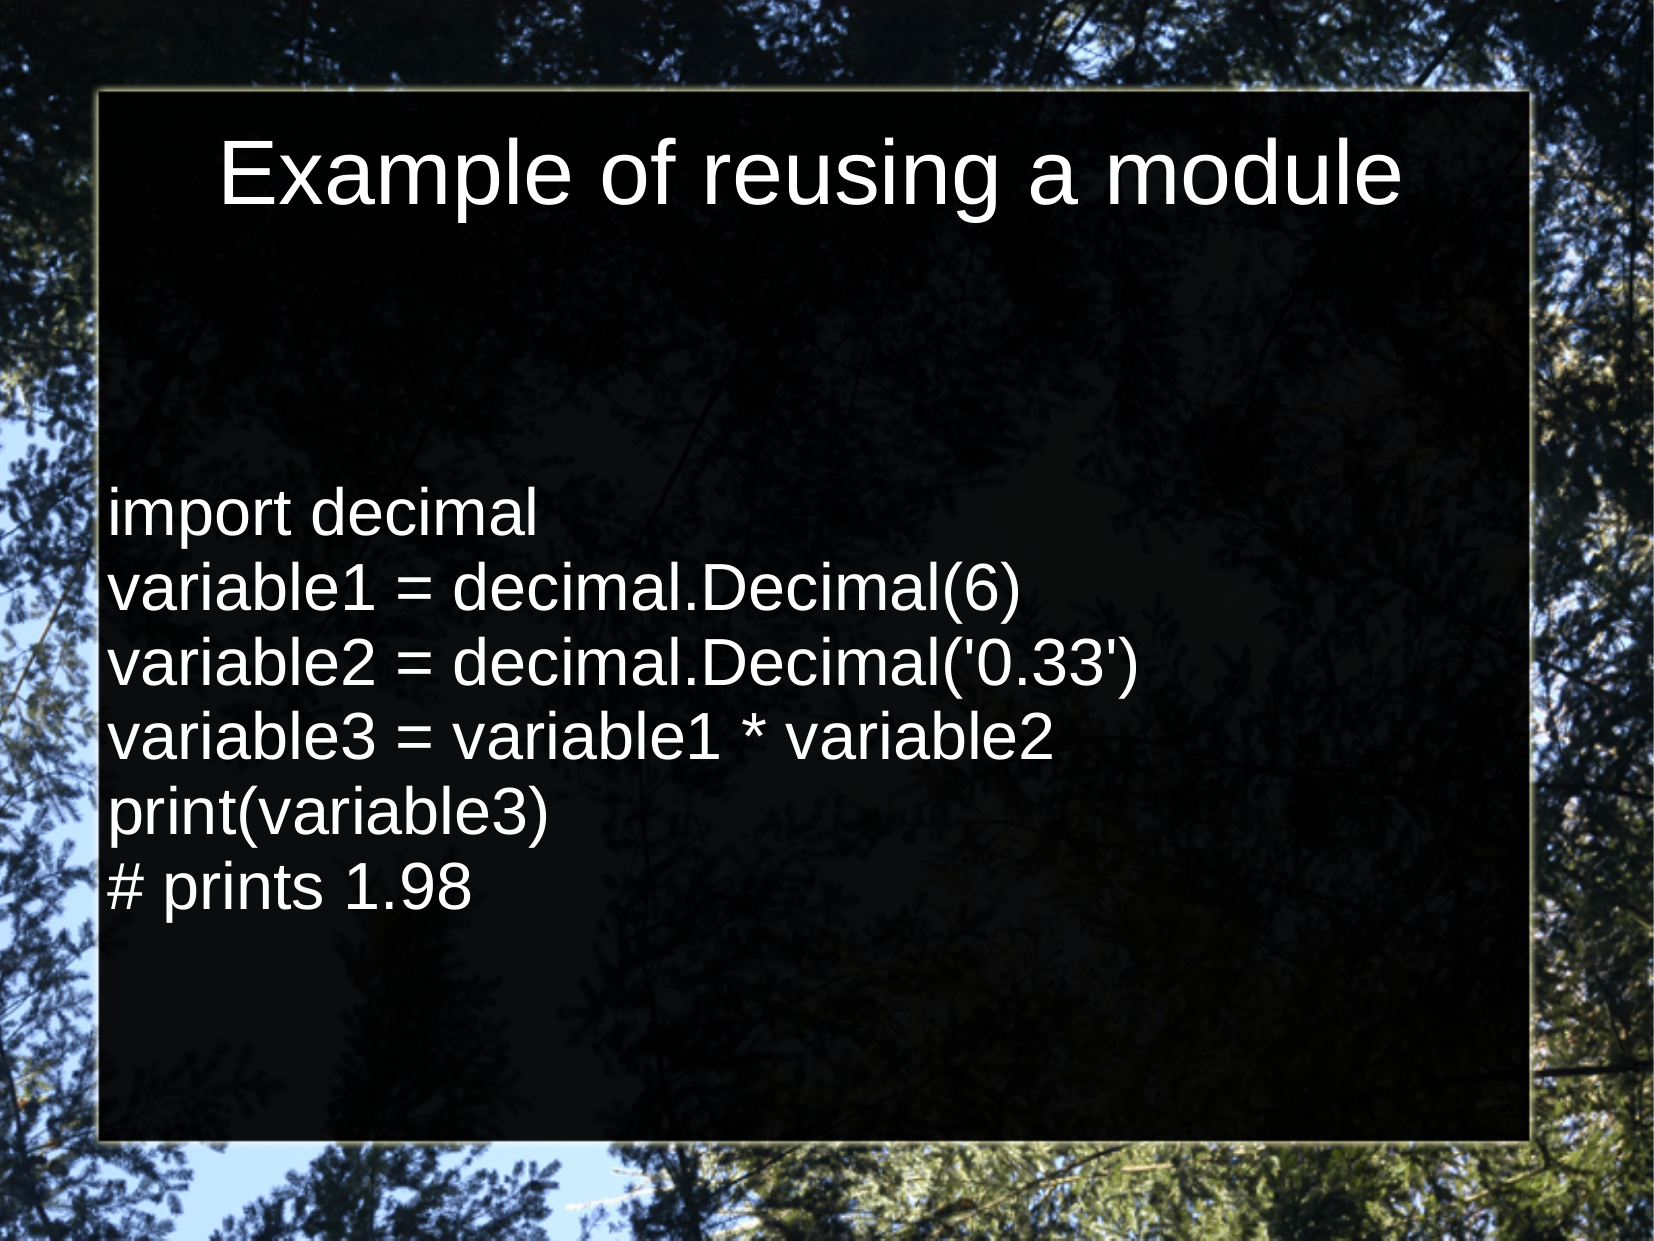

# Example of reusing a module
 import decimal
 variable1 = decimal.Decimal(6)
 variable2 = decimal.Decimal('0.33')
 variable3 = variable1 * variable2
 print(variable3)
 # prints 1.98